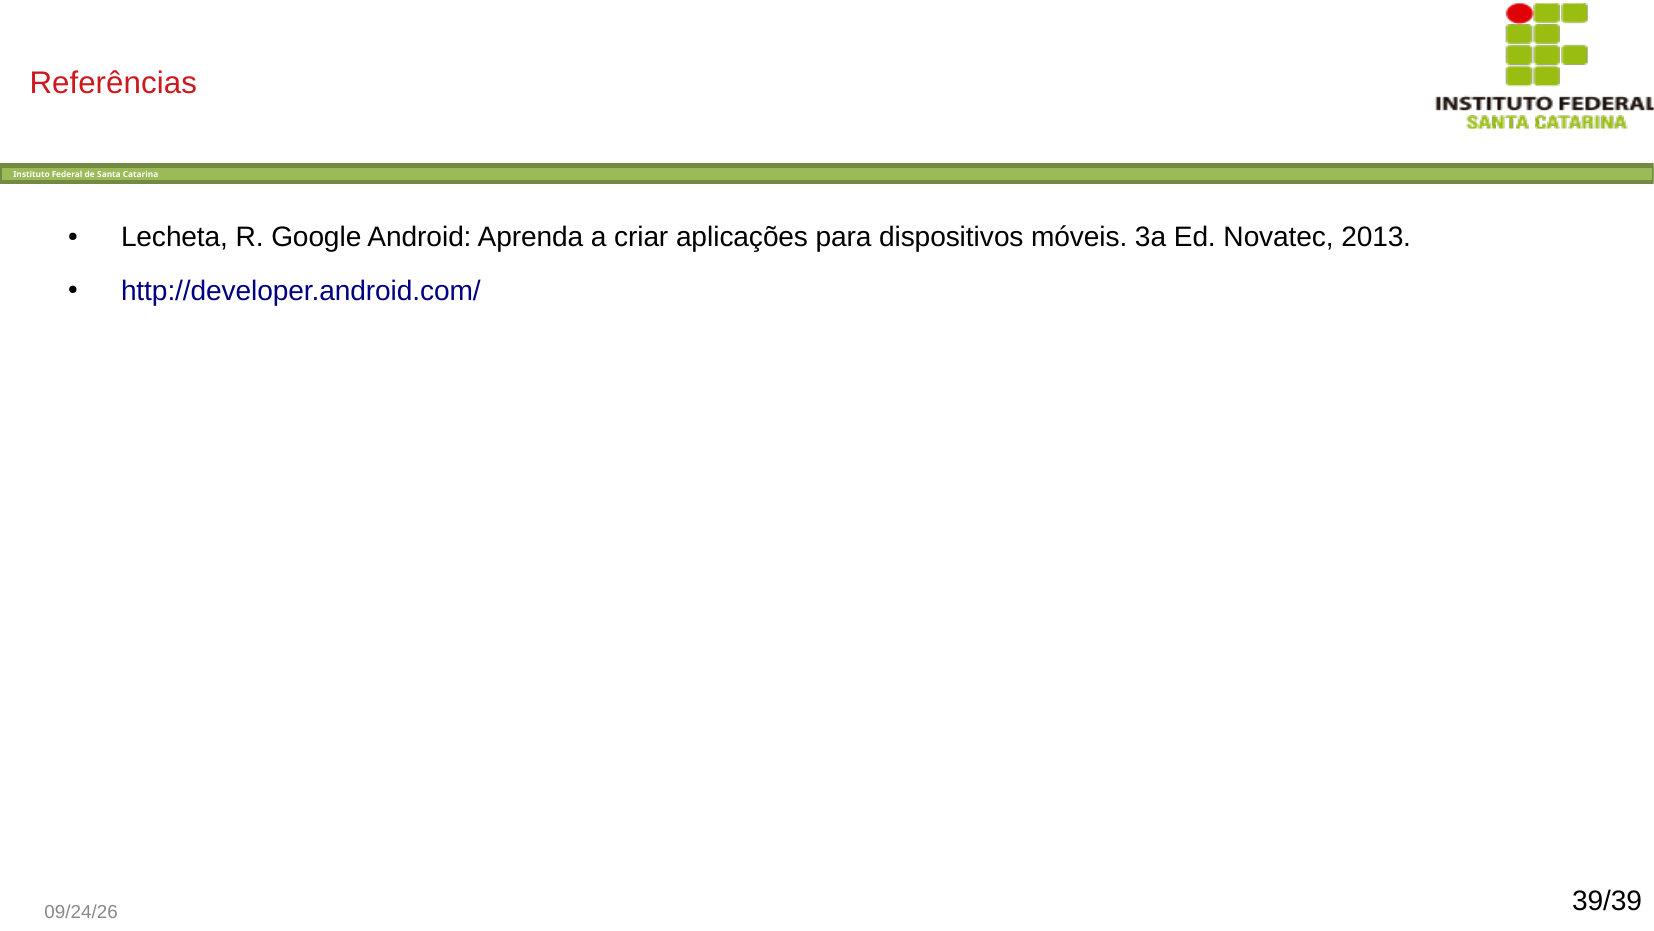

# Referências
Lecheta, R. Google Android: Aprenda a criar aplicações para dispositivos móveis. 3a Ed. Novatec, 2013.
http://developer.android.com/